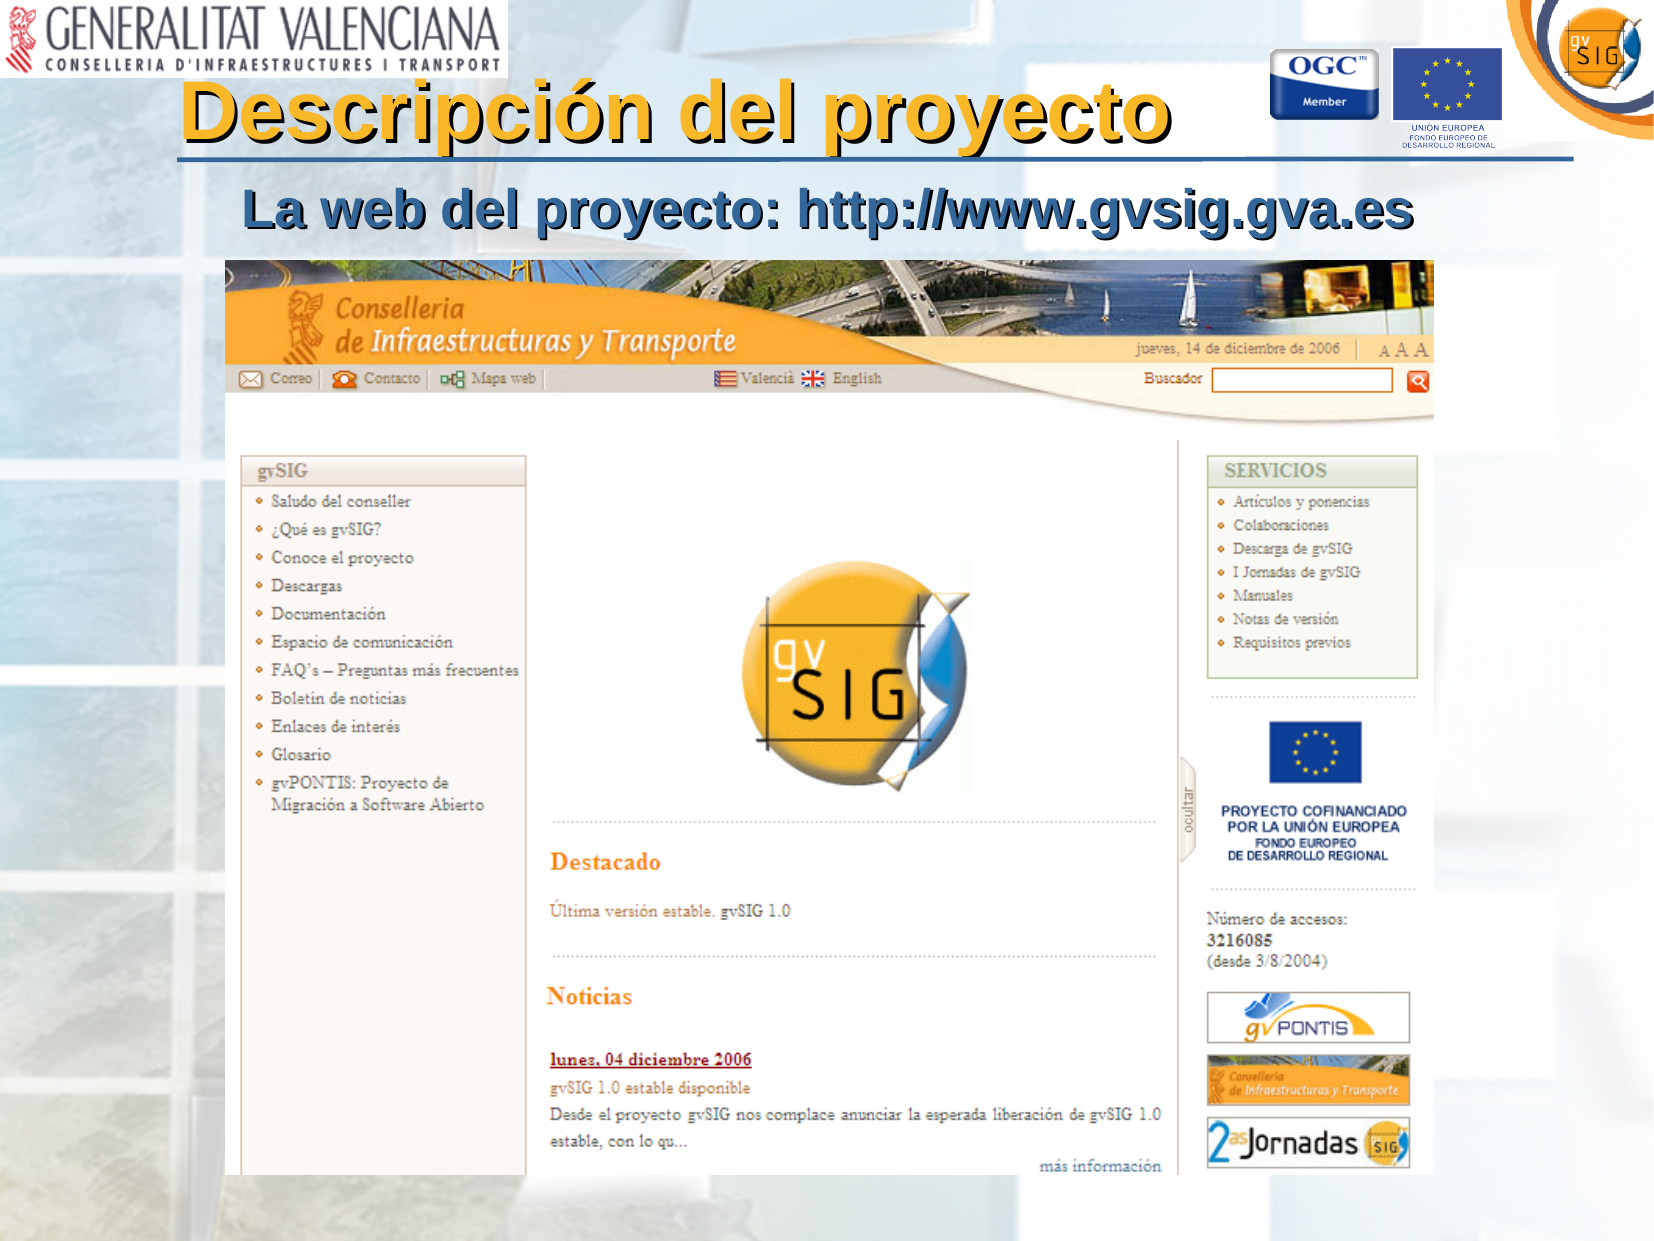

Descripción del proyecto
La web del proyecto: http://www.gvsig.gva.es